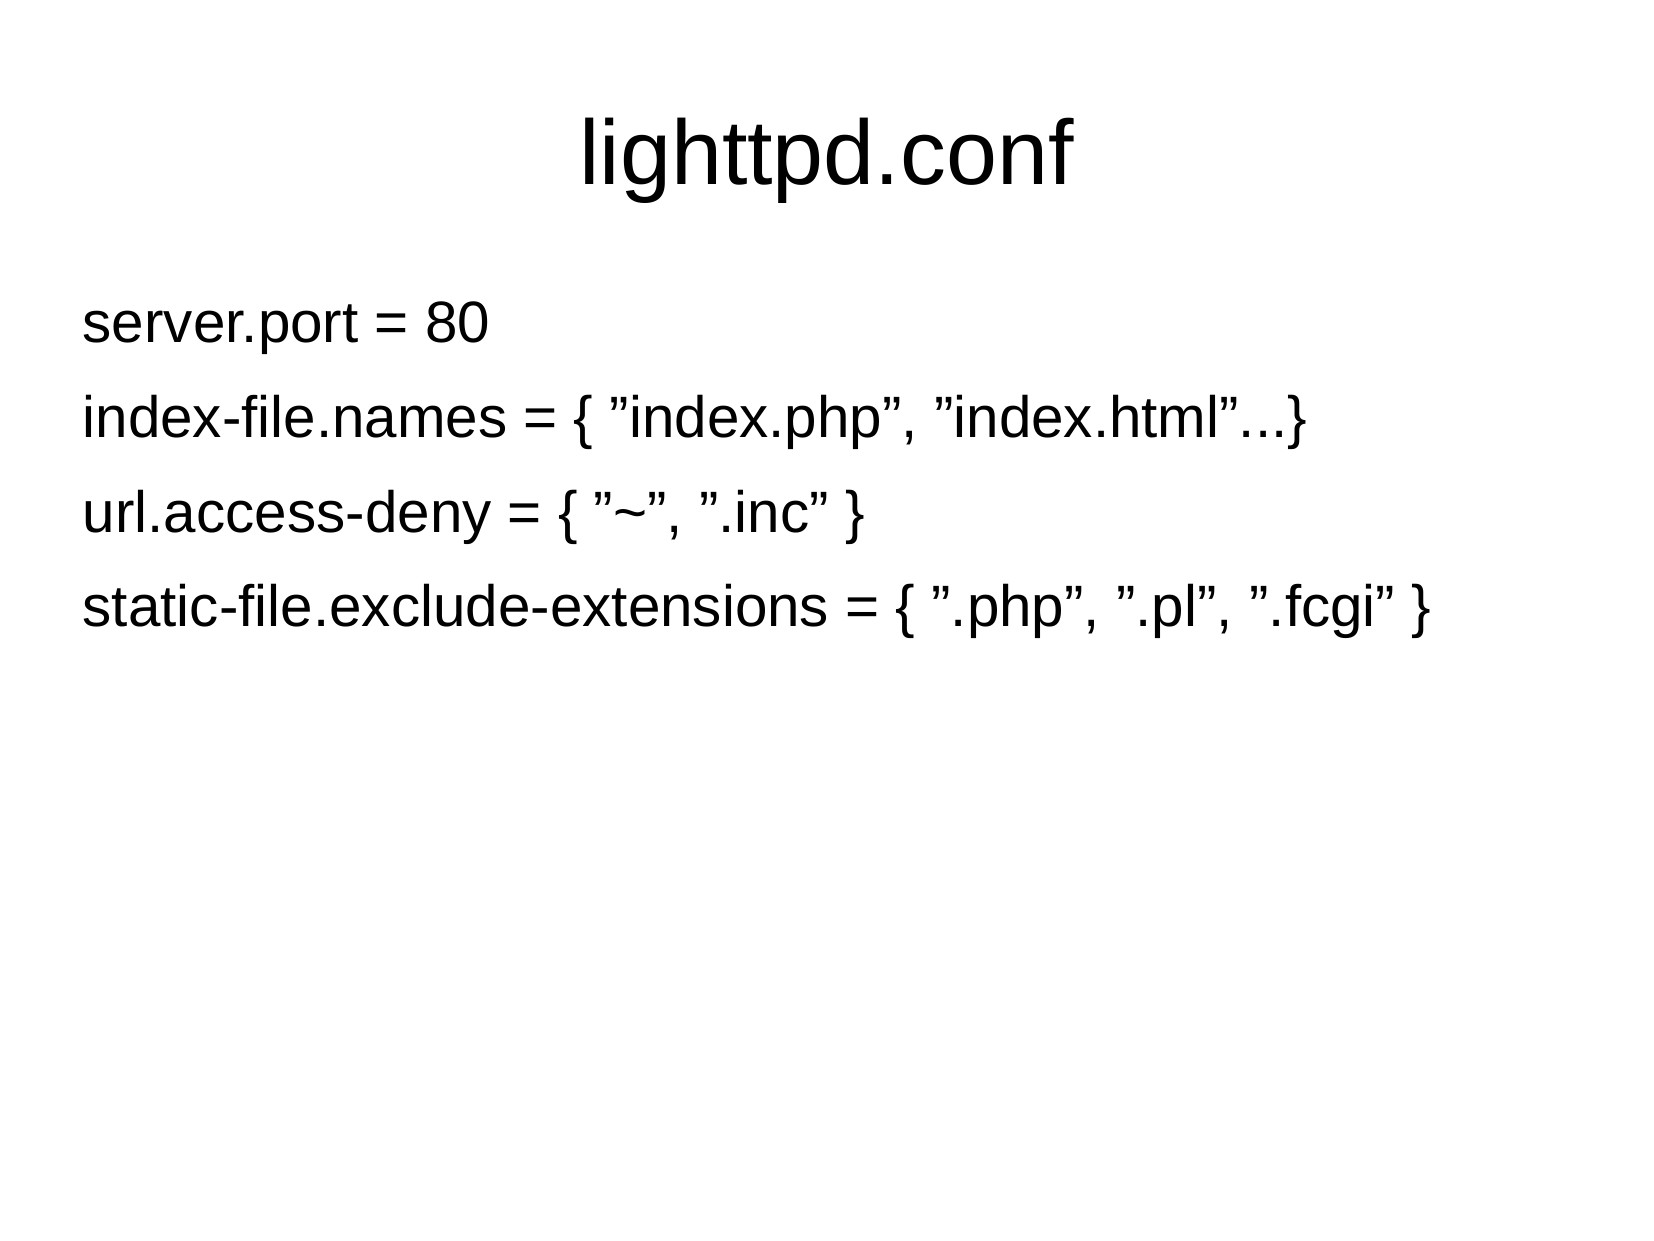

# lighttpd.conf
server.port = 80
index-file.names = { ”index.php”, ”index.html”...}
url.access-deny = { ”~”, ”.inc” }
static-file.exclude-extensions = { ”.php”, ”.pl”, ”.fcgi” }